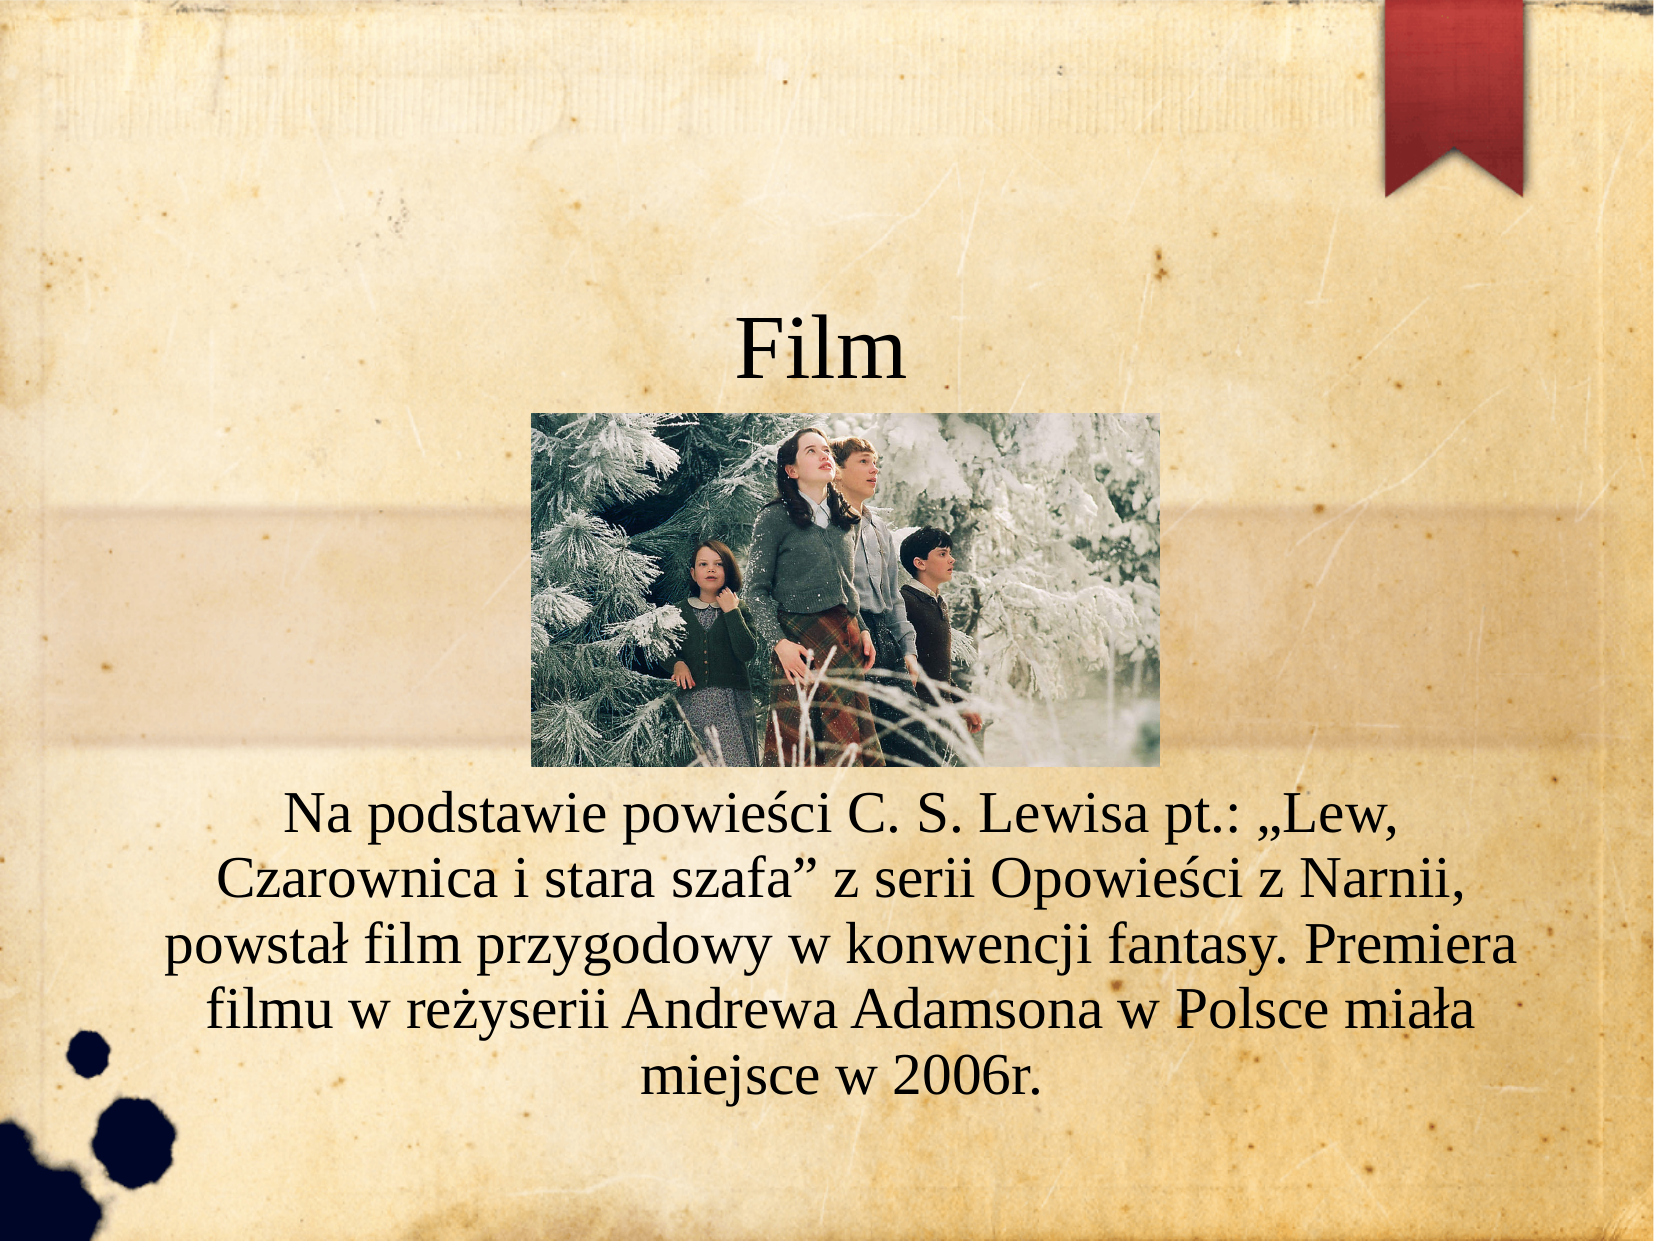

# Film
Na podstawie powieści C. S. Lewisa pt.: „Lew, Czarownica i stara szafa” z serii Opowieści z Narnii, powstał film przygodowy w konwencji fantasy. Premiera filmu w reżyserii Andrewa Adamsona w Polsce miała miejsce w 2006r.